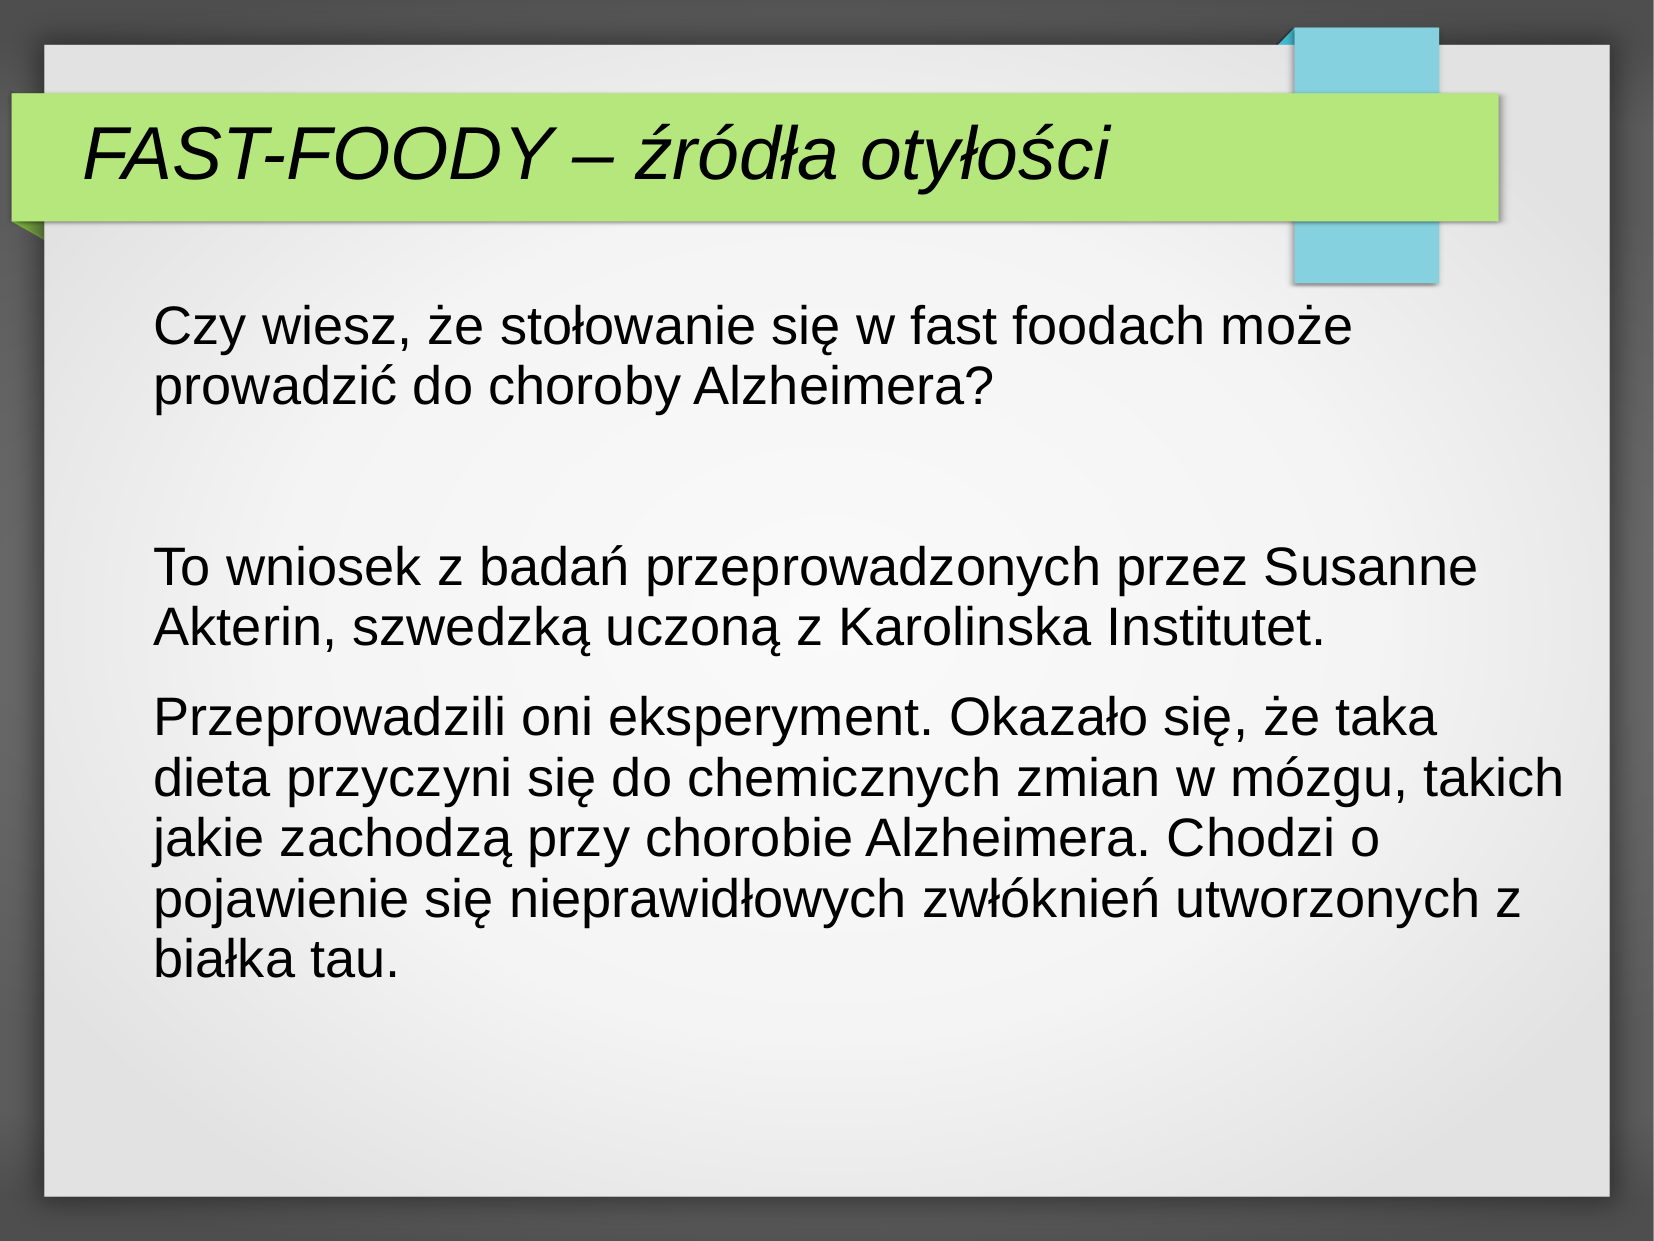

# FAST-FOODY – źródła otyłości
Czy wiesz, że stołowanie się w fast foodach może prowadzić do choroby Alzheimera?
To wniosek z badań przeprowadzonych przez Susanne Akterin, szwedzką uczoną z Karolinska Institutet.
Przeprowadzili oni eksperyment. Okazało się, że taka dieta przyczyni się do chemicznych zmian w mózgu, takich jakie zachodzą przy chorobie Alzheimera. Chodzi o pojawienie się nieprawidłowych zwłóknień utworzonych z białka tau.